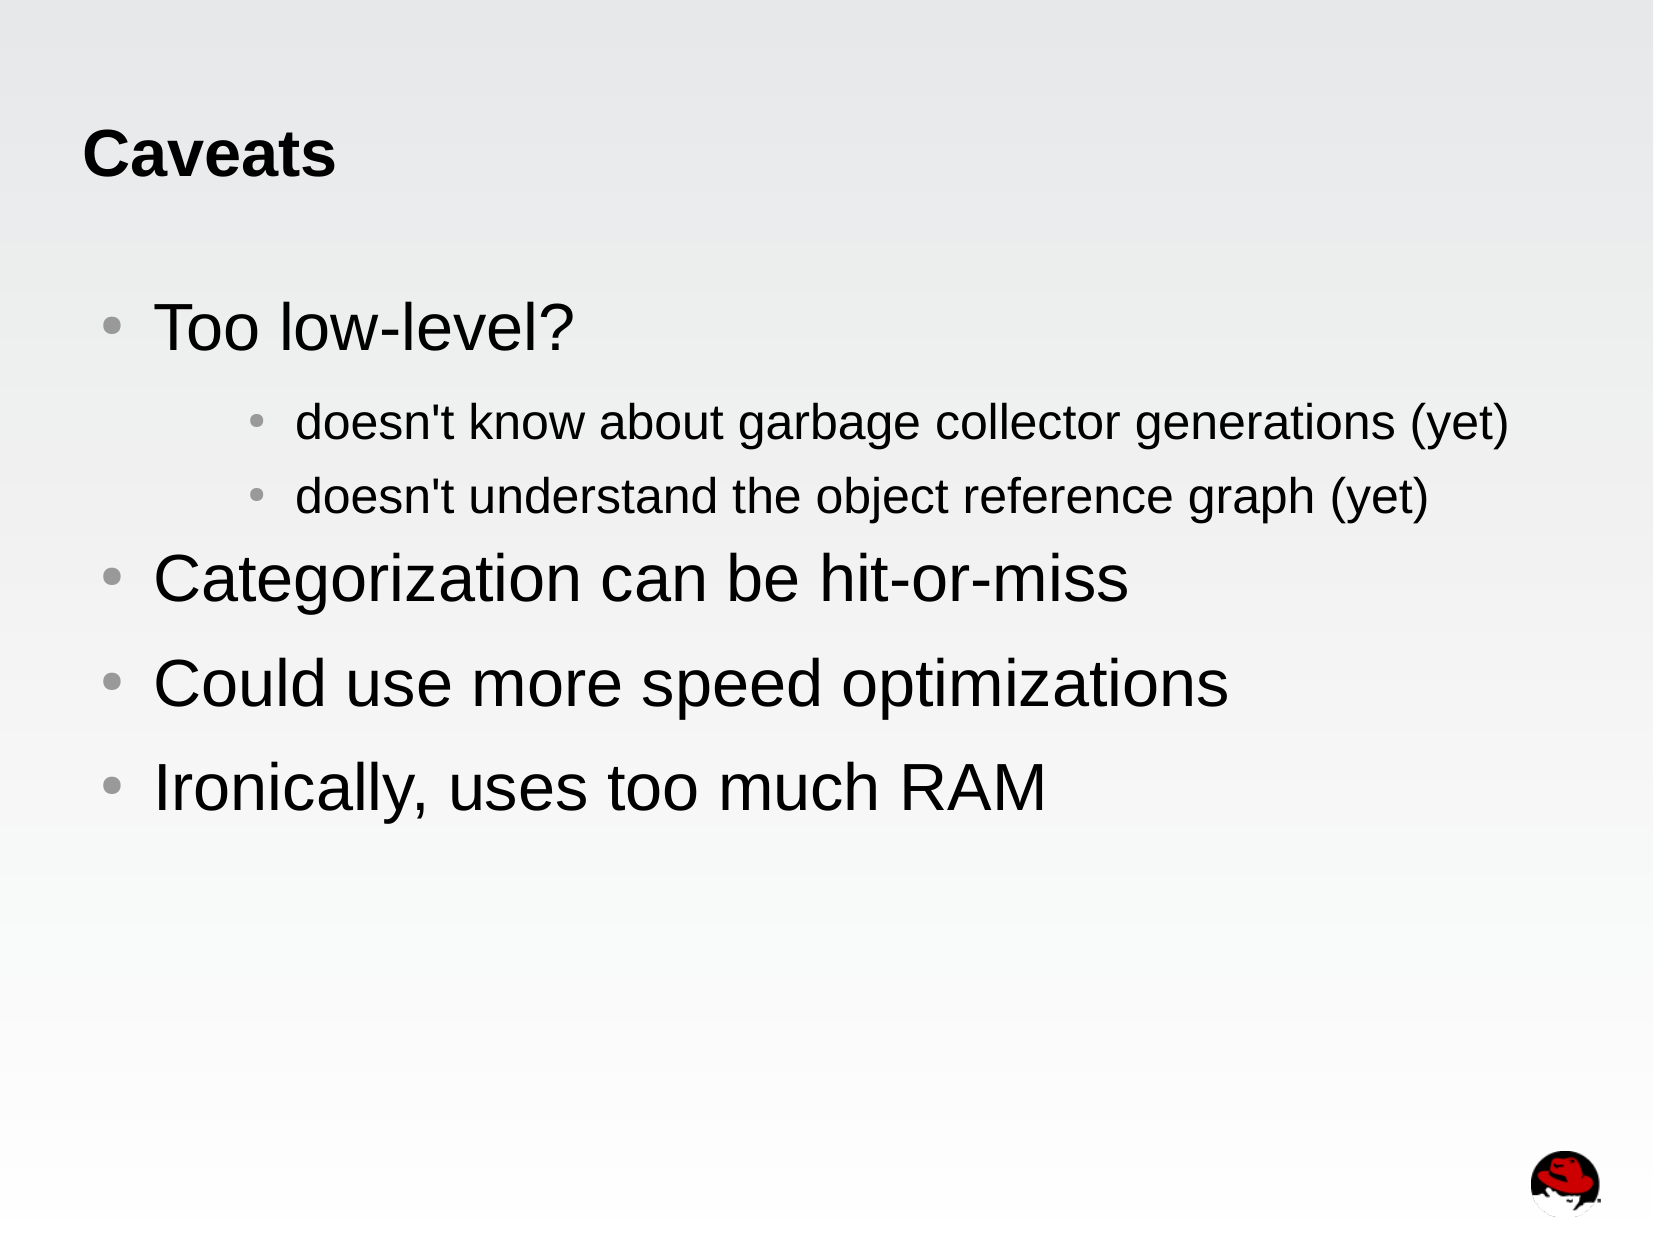

# Caveats
Too low-level?
doesn't know about garbage collector generations (yet)
doesn't understand the object reference graph (yet)
Categorization can be hit-or-miss
Could use more speed optimizations
Ironically, uses too much RAM